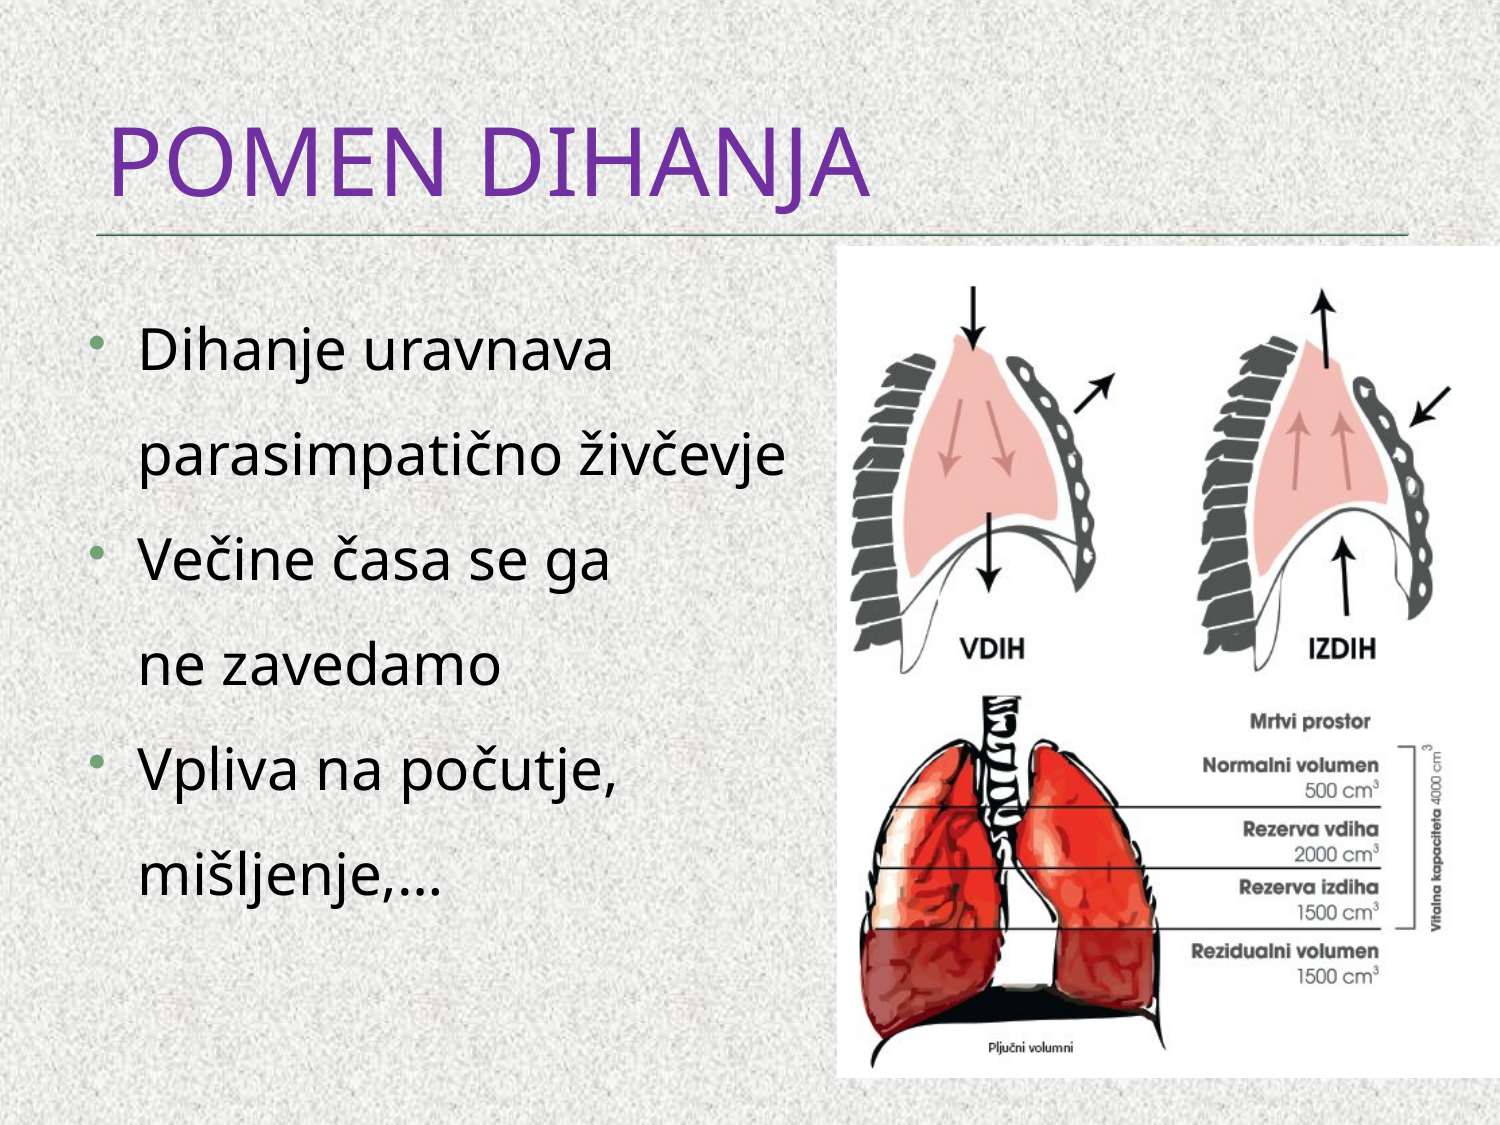

# POMEN DIHANJA
Dihanje uravnava
parasimpatično živčevje
Večine časa se ga
ne zavedamo
Vpliva na počutje,
mišljenje,…